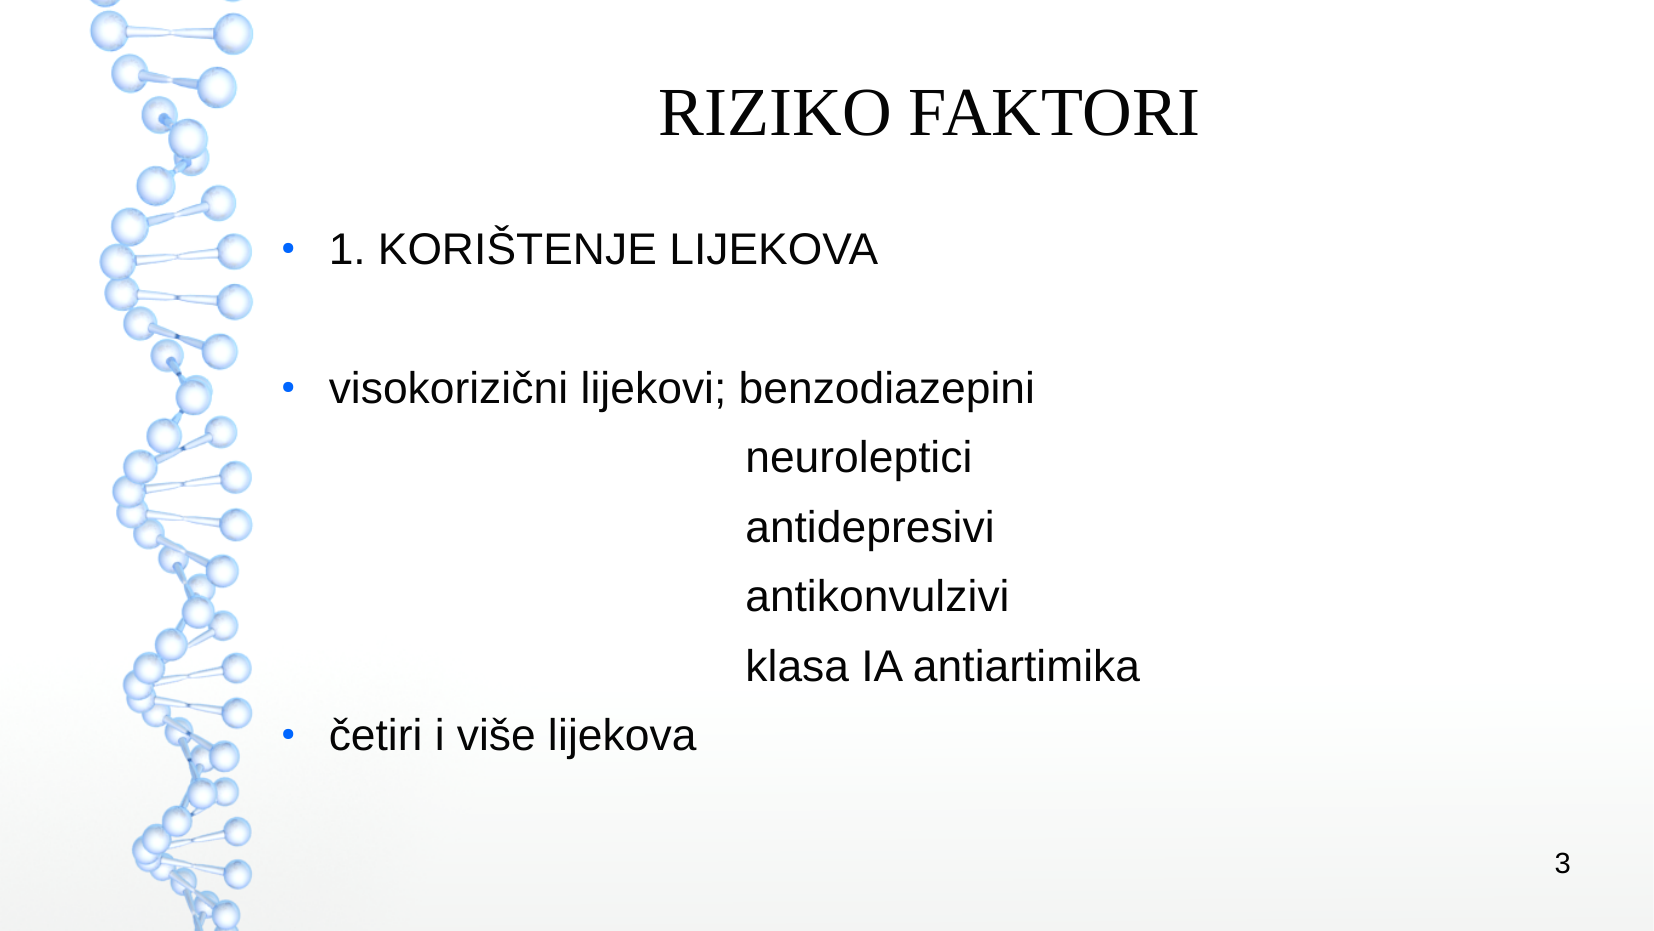

# RIZIKO FAKTORI
1. KORIŠTENJE LIJEKOVA
visokorizični lijekovi; benzodiazepini
 neuroleptici
 antidepresivi
 antikonvulzivi
 klasa IA antiartimika
četiri i više lijekova
3